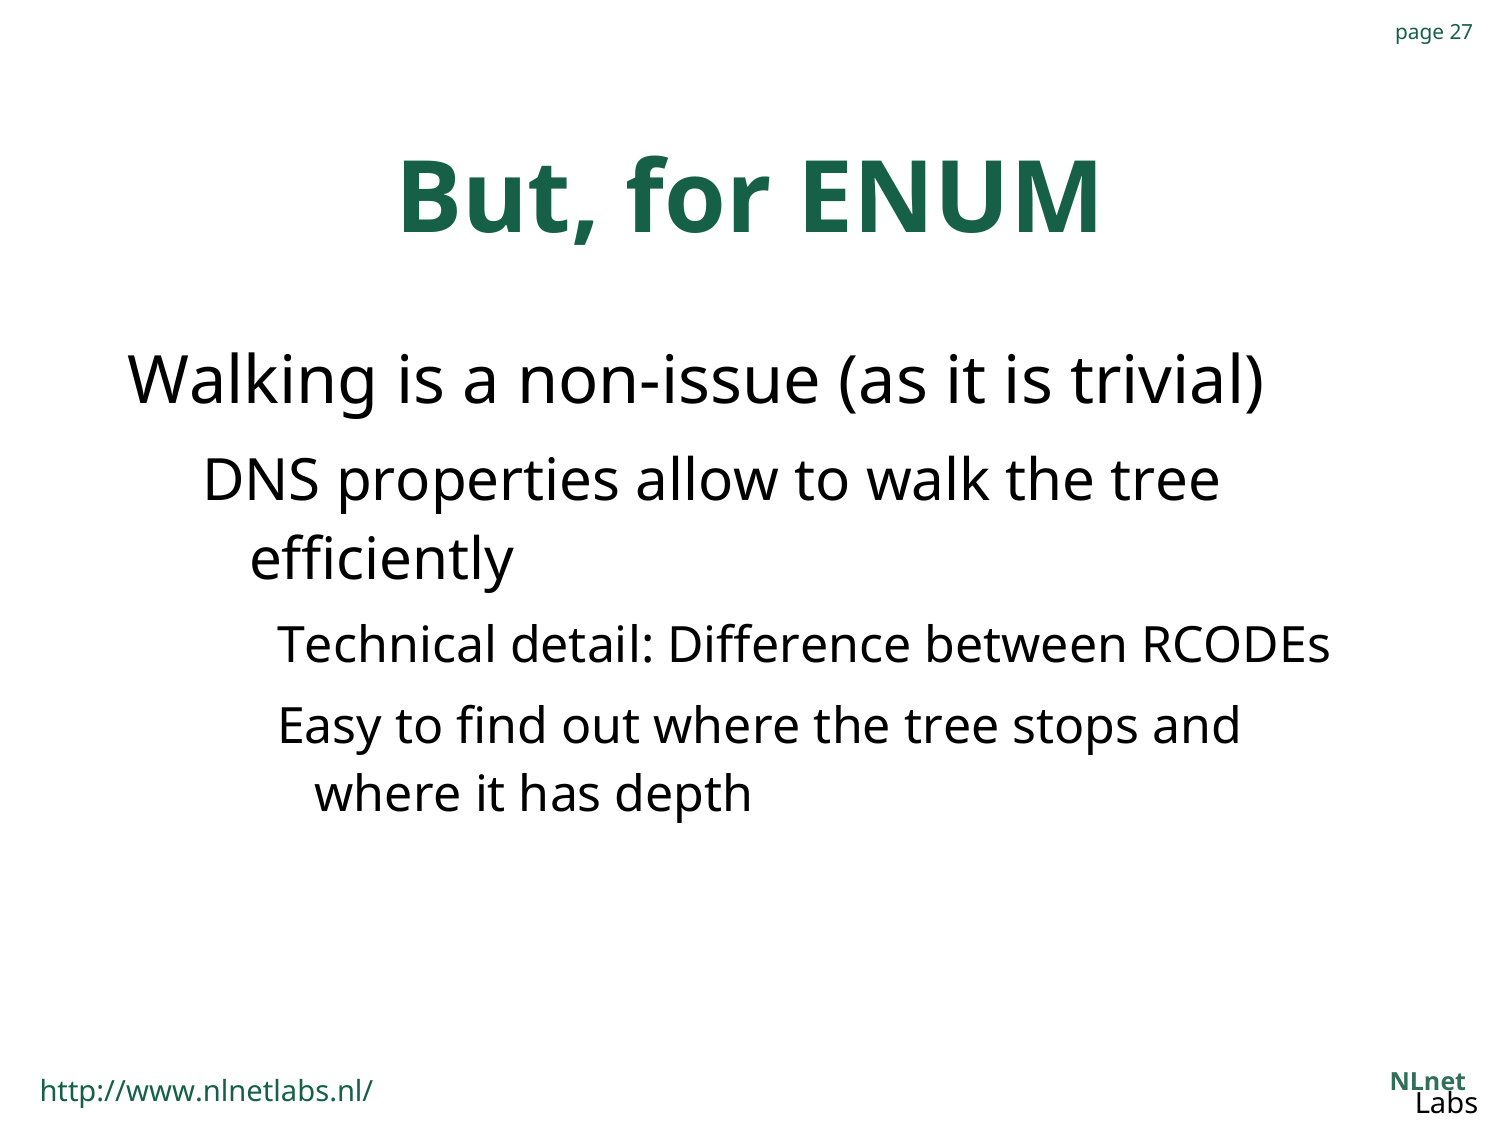

# But, for ENUM
Walking is a non-issue (as it is trivial)
DNS properties allow to walk the tree 	efficiently
Technical detail: Difference between RCODEs
Easy to find out where the tree stops and where it has depth